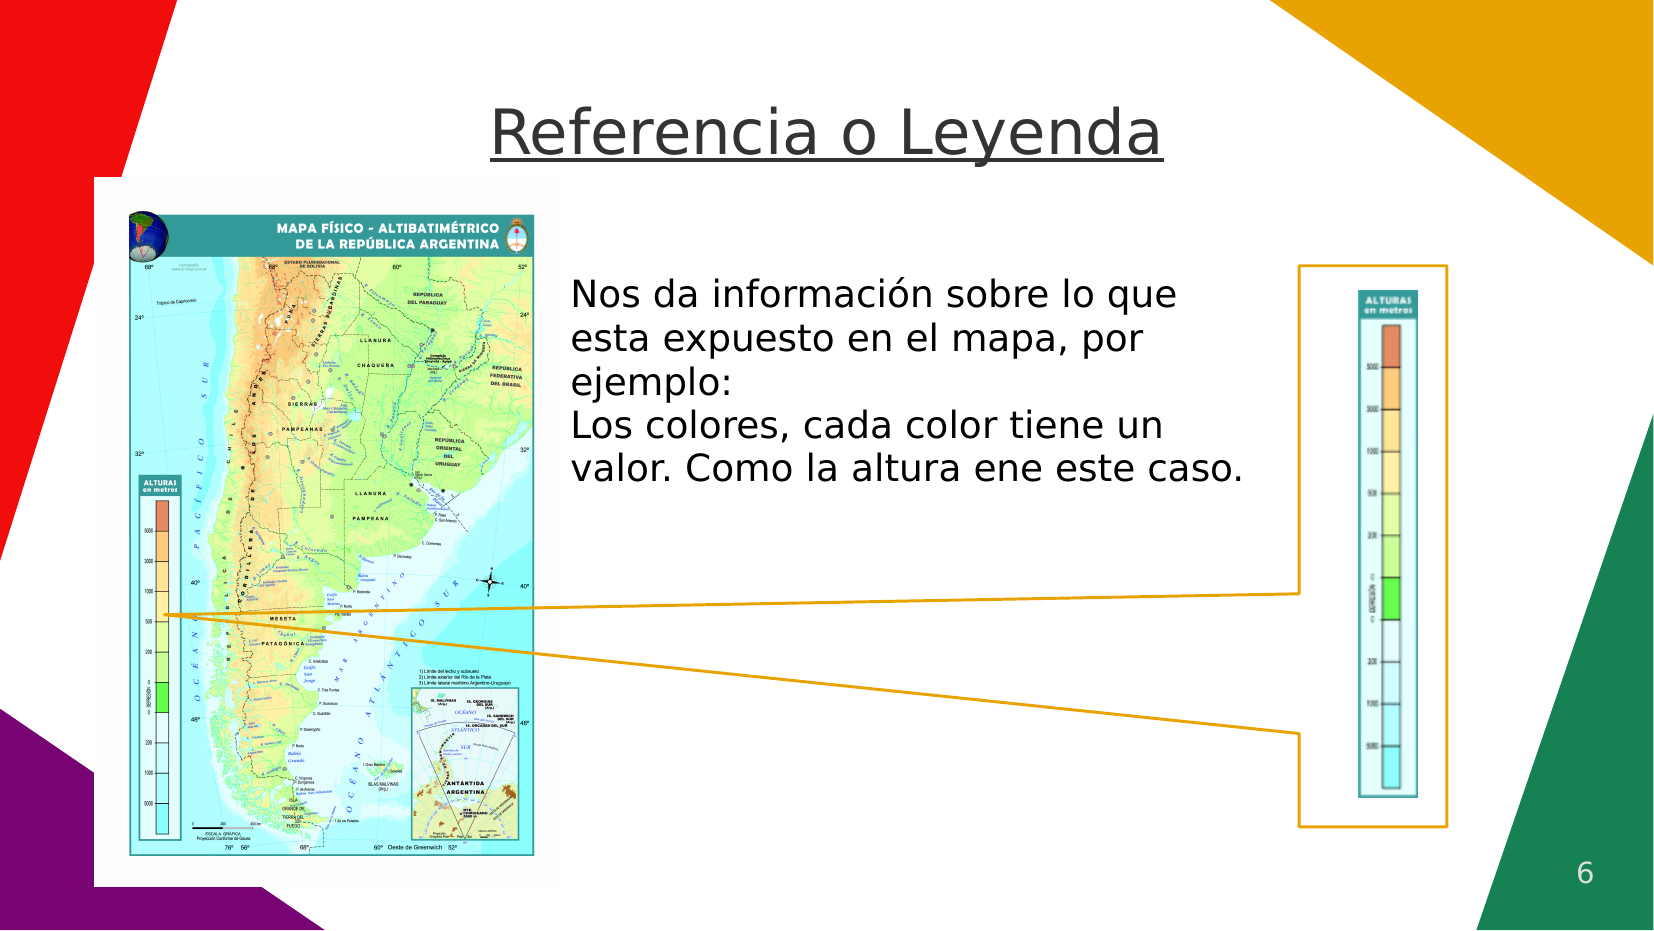

# Referencia o Leyenda
Nos da información sobre lo que esta expuesto en el mapa, por ejemplo:
Los colores, cada color tiene un valor. Como la altura ene este caso.
6